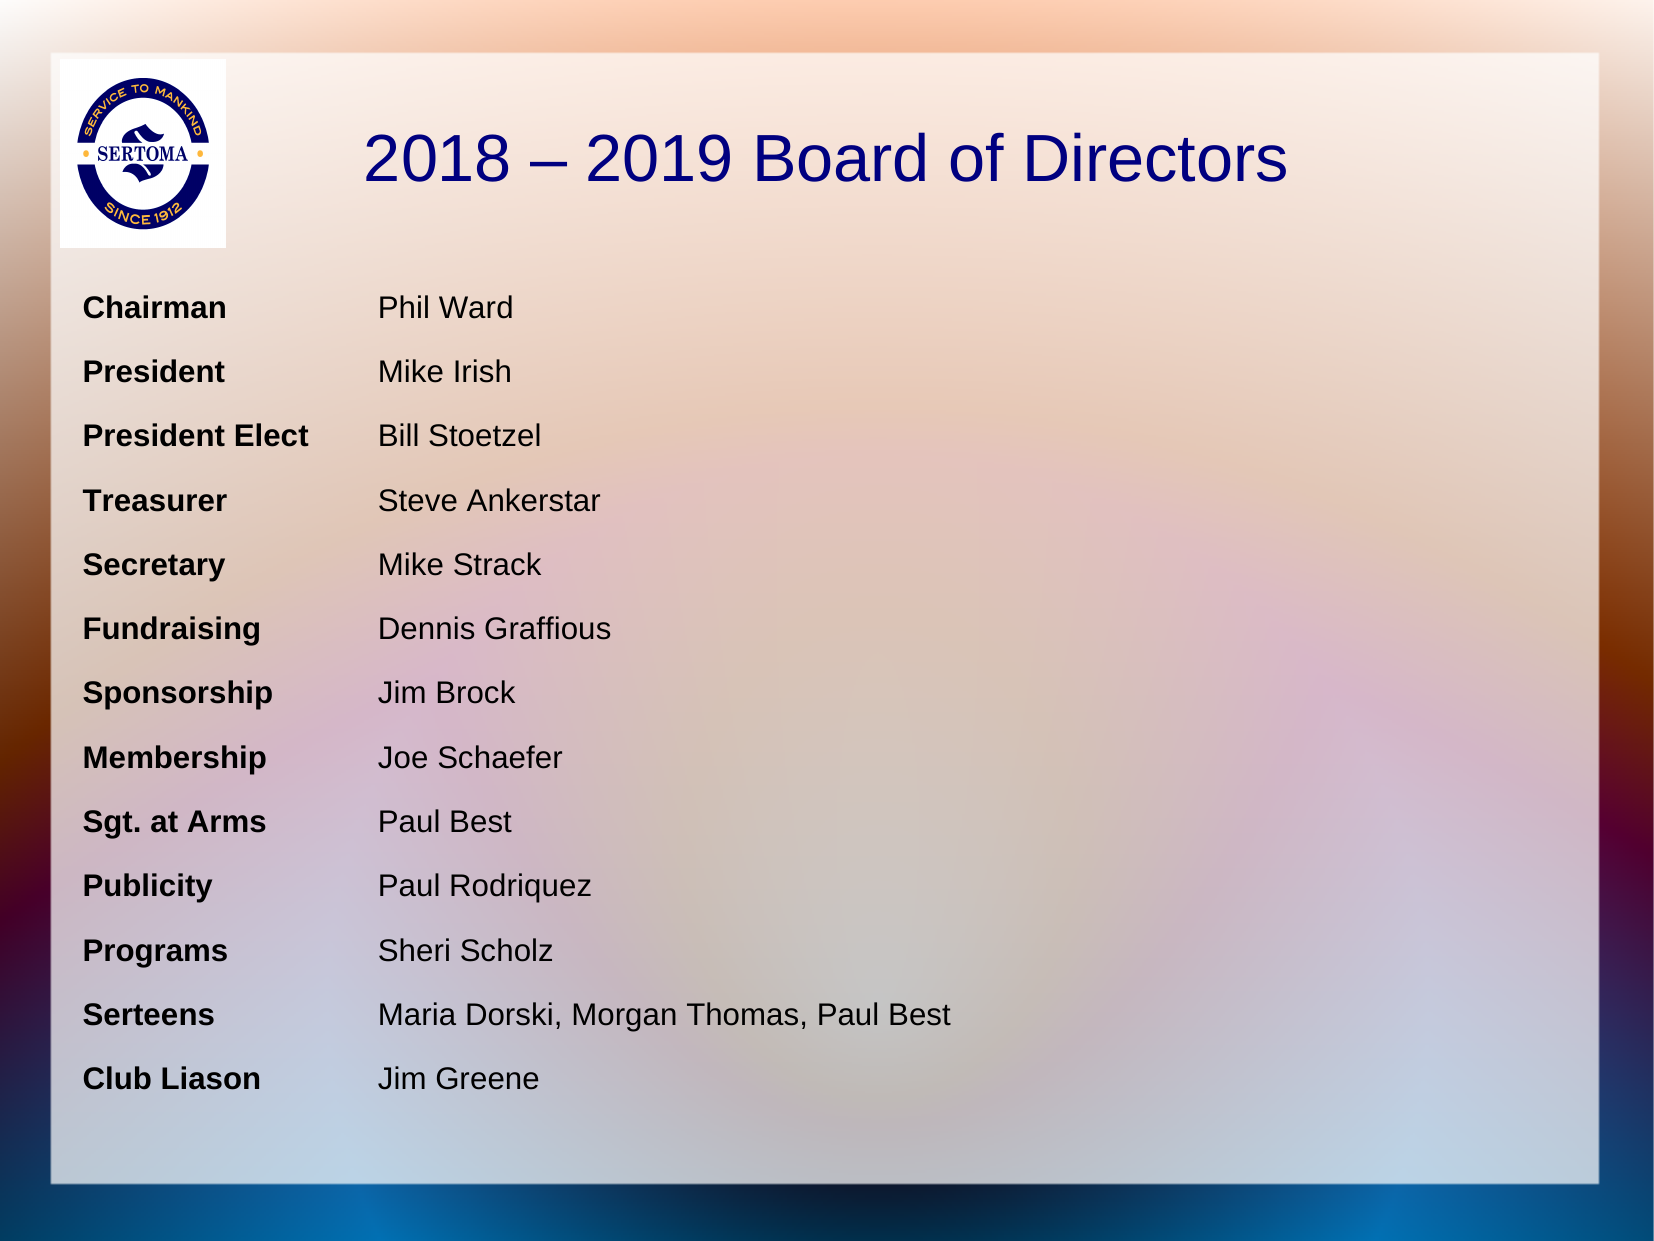

# 2018 – 2019 Board of Directors
Chairman 		Phil Ward
President 		Mike Irish
President Elect 	Bill Stoetzel
Treasurer 		Steve Ankerstar
Secretary 		Mike Strack
Fundraising 		Dennis Graffious
Sponsorship 		Jim Brock
Membership 		Joe Schaefer
Sgt. at Arms 		Paul Best
Publicity 			Paul Rodriquez
Programs 		Sheri Scholz
Serteens 			Maria Dorski, Morgan Thomas, Paul Best
Club Liason 		Jim Greene